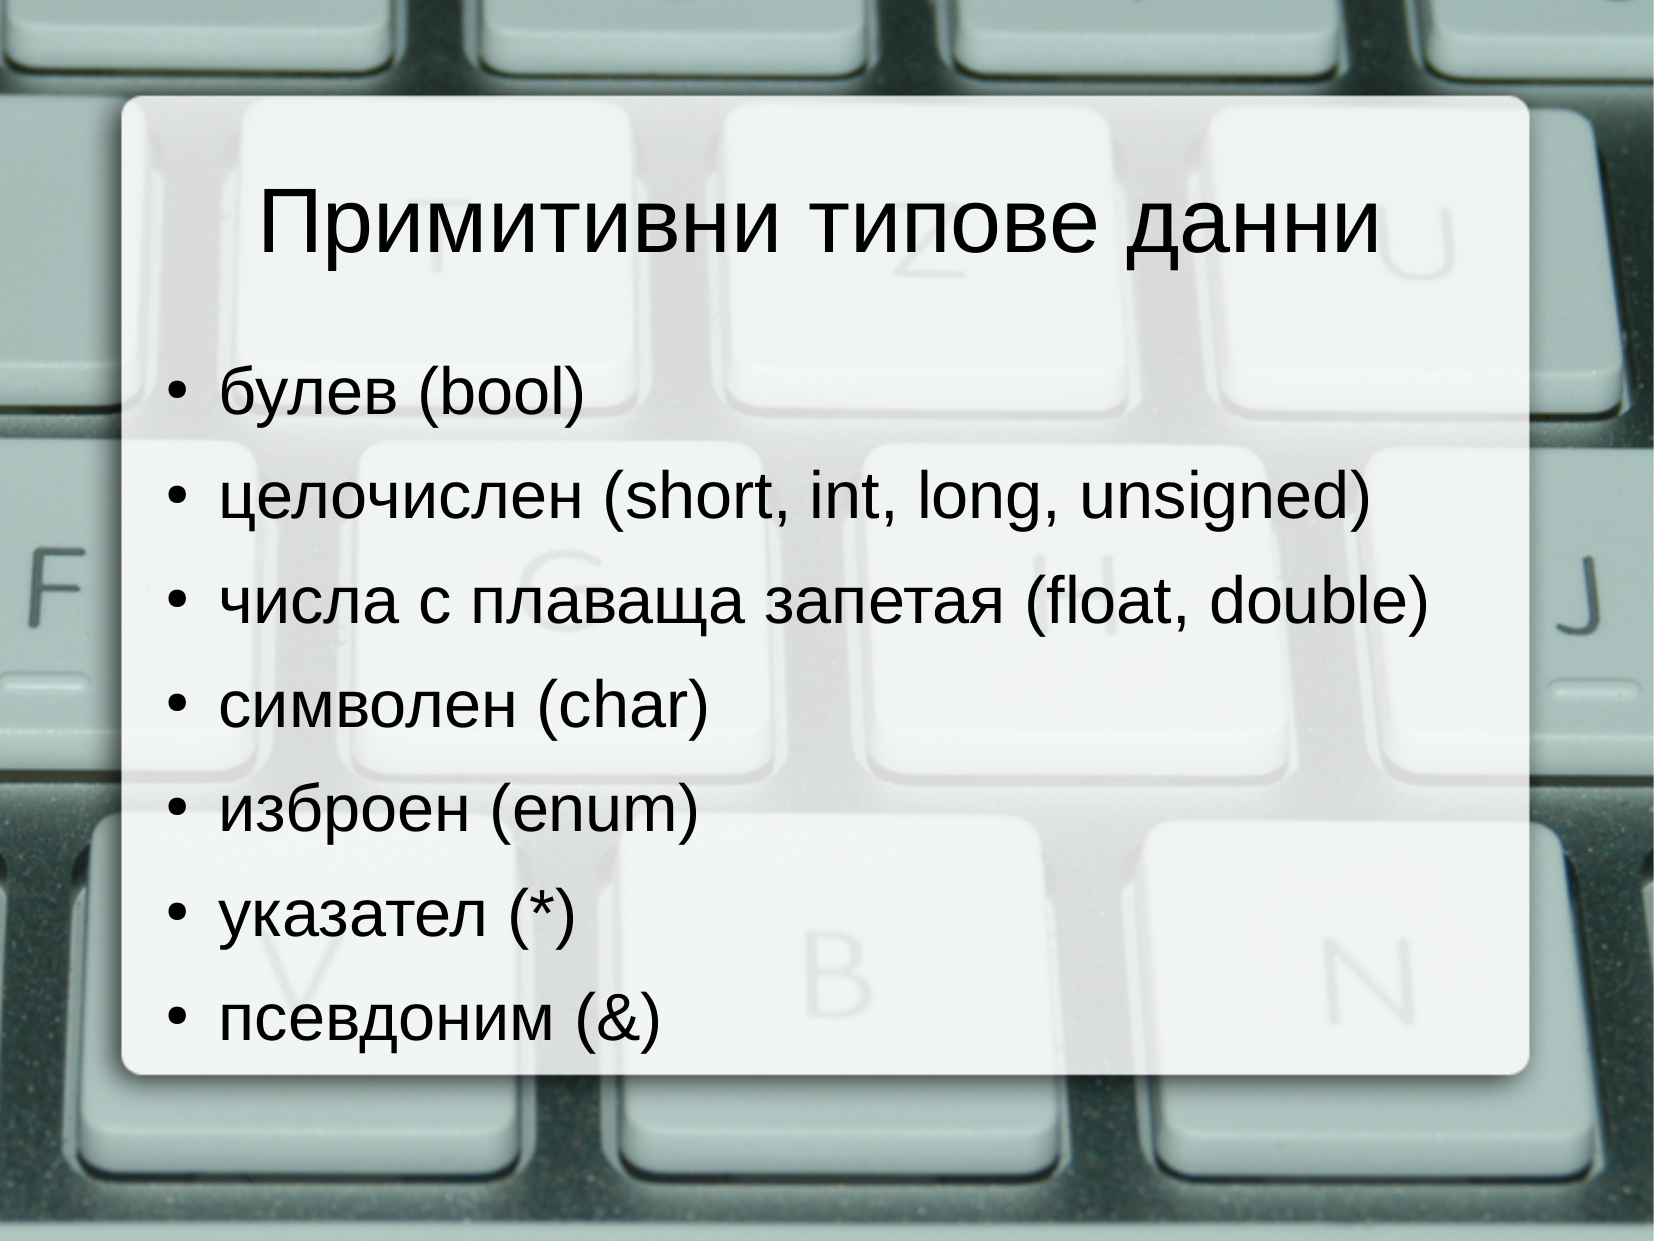

# Примитивни типове данни
булев (bool)
целочислен (short, int, long, unsigned)
числа с плаваща запетая (float, double)
символен (char)
изброен (enum)
указател (*)
псевдоним (&)